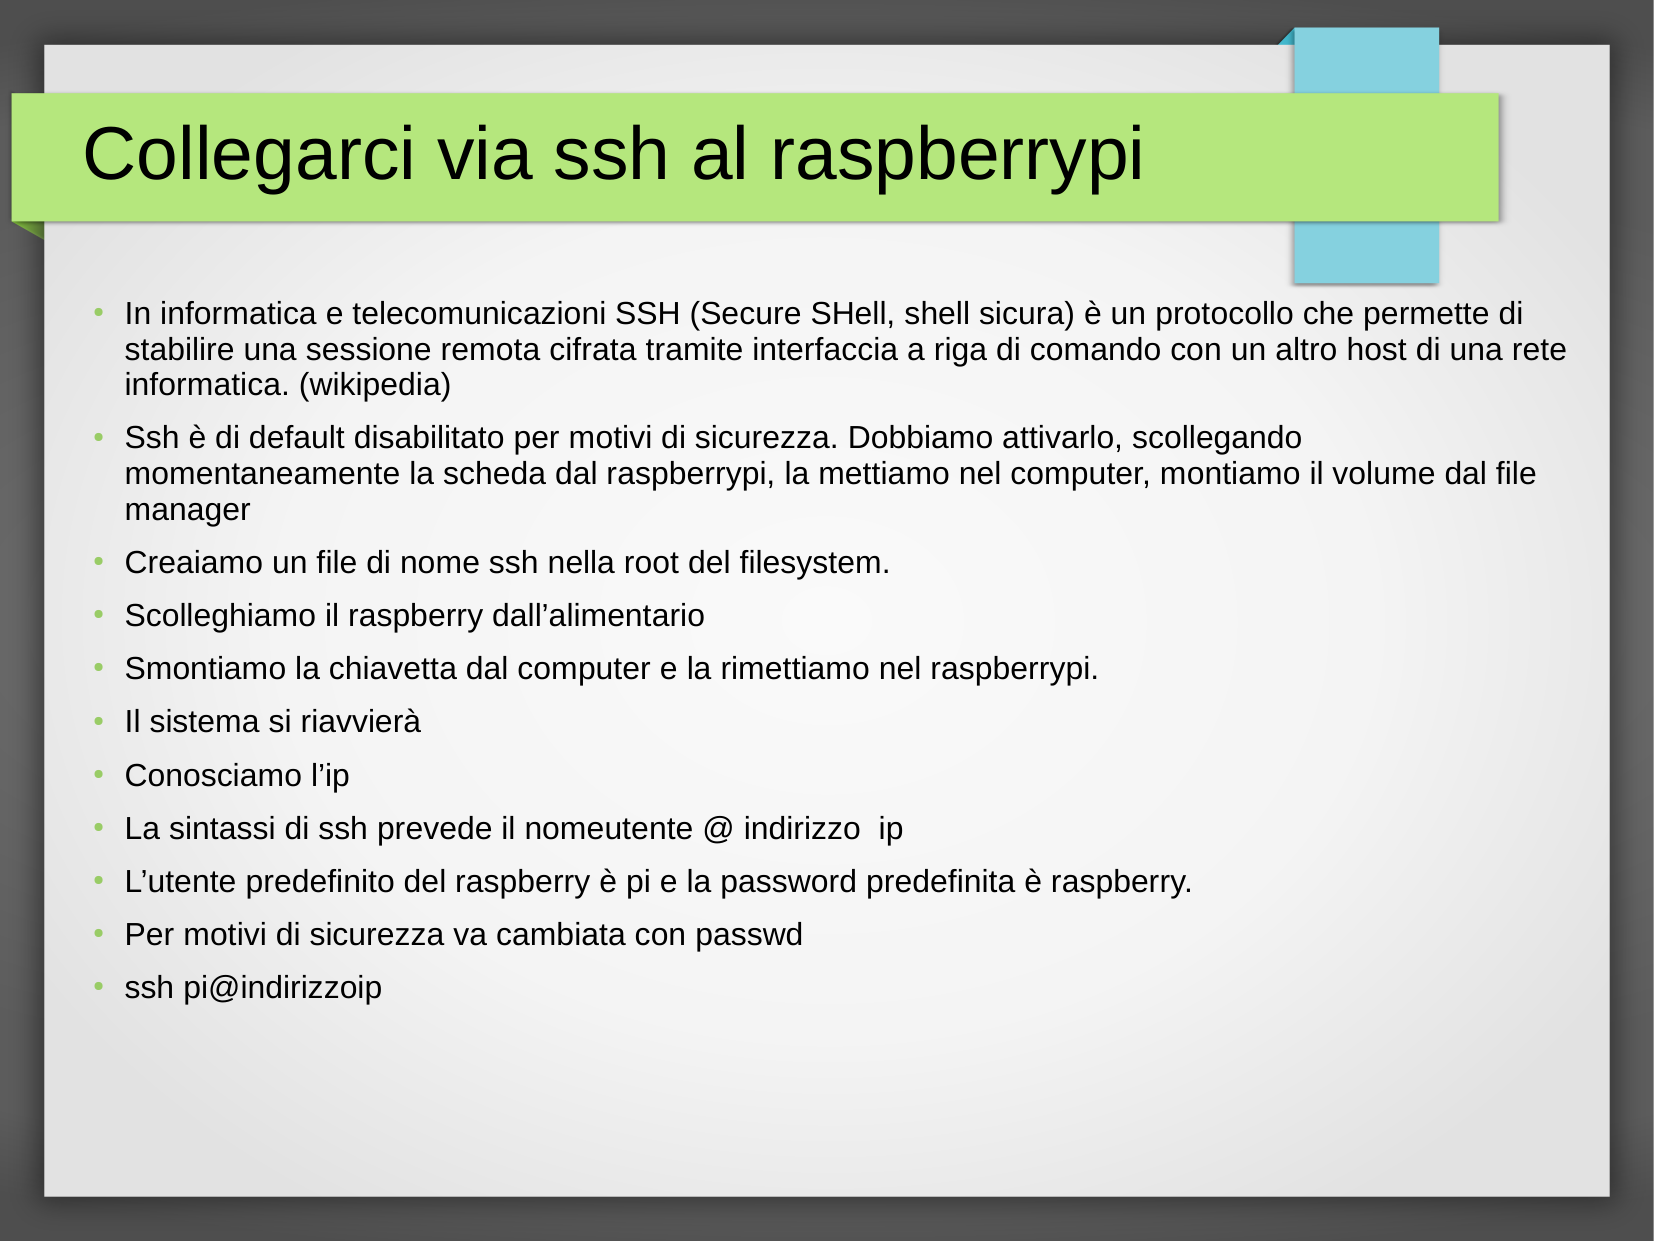

# Collegarci via ssh al raspberrypi
In informatica e telecomunicazioni SSH (Secure SHell, shell sicura) è un protocollo che permette di stabilire una sessione remota cifrata tramite interfaccia a riga di comando con un altro host di una rete informatica. (wikipedia)
Ssh è di default disabilitato per motivi di sicurezza. Dobbiamo attivarlo, scollegando momentaneamente la scheda dal raspberrypi, la mettiamo nel computer, montiamo il volume dal file manager
Creaiamo un file di nome ssh nella root del filesystem.
Scolleghiamo il raspberry dall’alimentario
Smontiamo la chiavetta dal computer e la rimettiamo nel raspberrypi.
Il sistema si riavvierà
Conosciamo l’ip
La sintassi di ssh prevede il nomeutente @ indirizzo ip
L’utente predefinito del raspberry è pi e la password predefinita è raspberry.
Per motivi di sicurezza va cambiata con passwd
ssh pi@indirizzoip